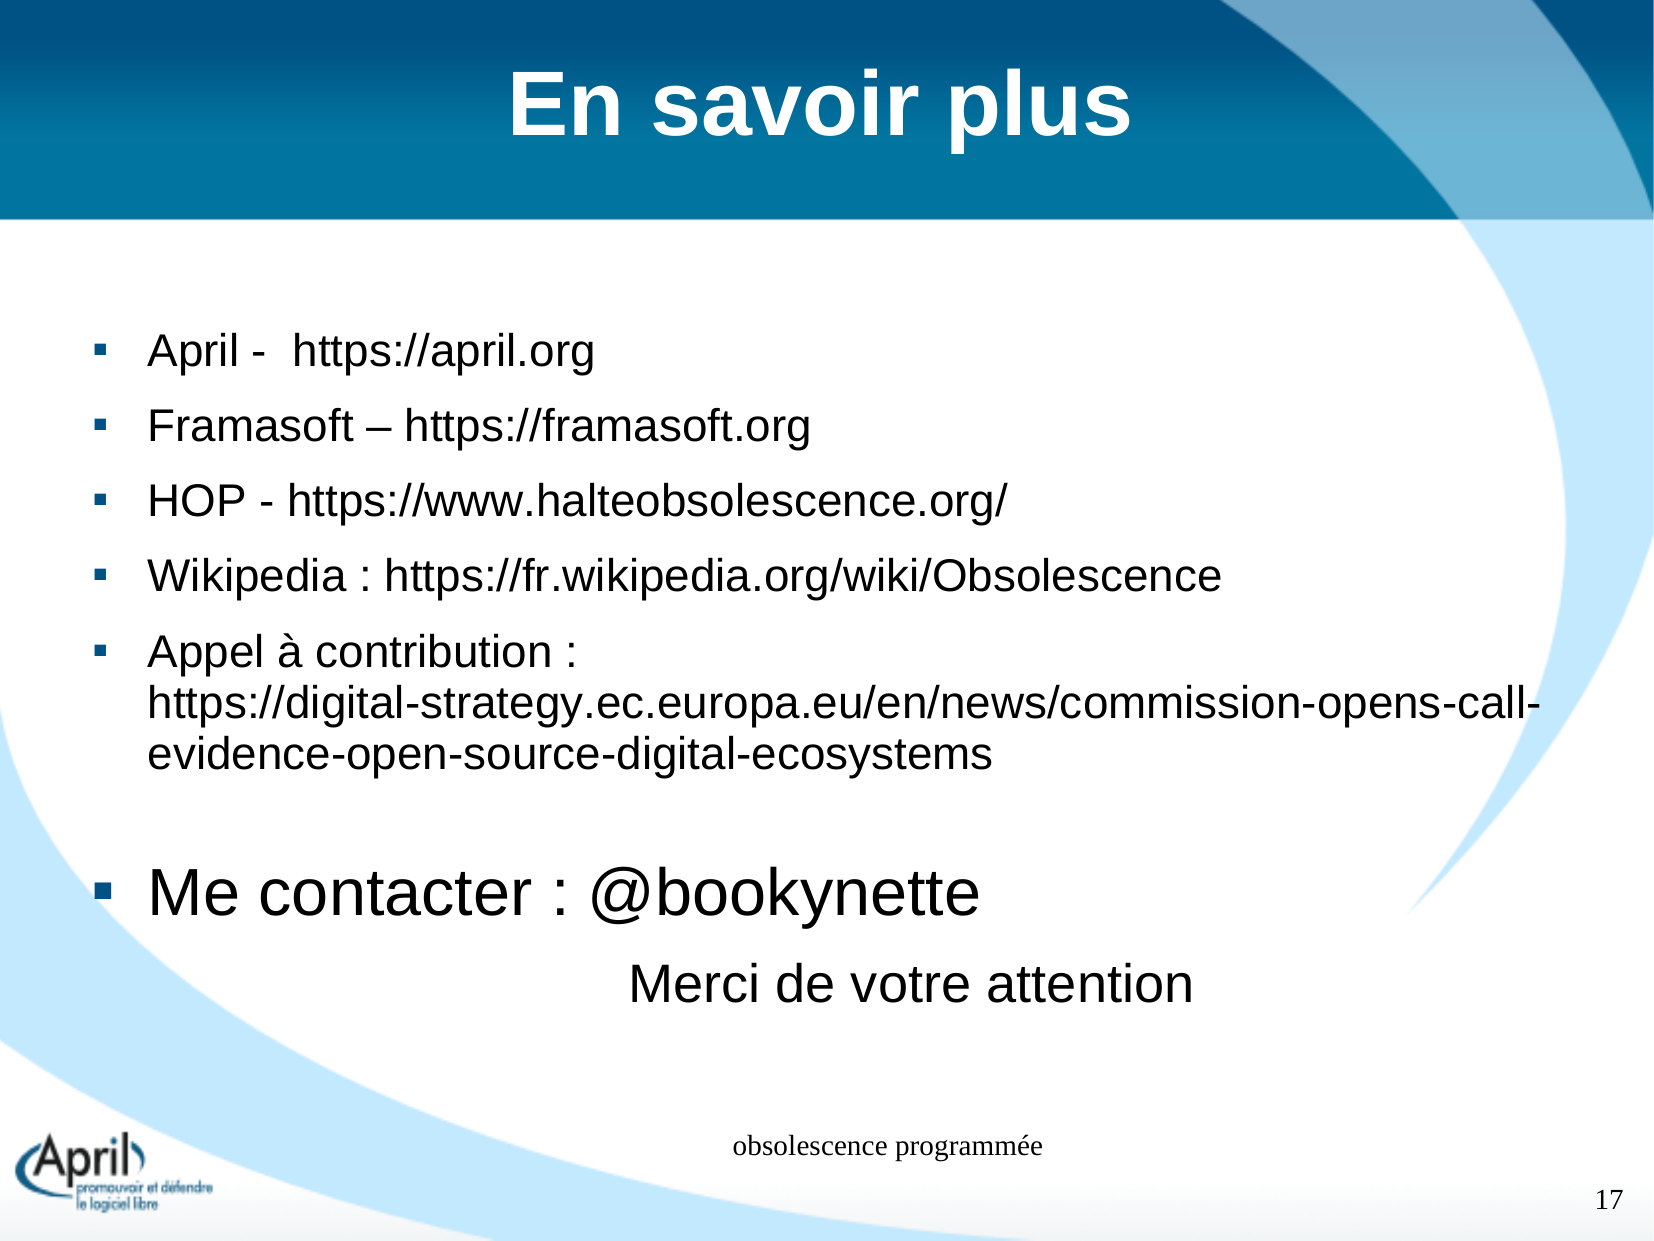

# En savoir plus
April - https://april.org
Framasoft – https://framasoft.org
HOP - https://www.halteobsolescence.org/
Wikipedia : https://fr.wikipedia.org/wiki/Obsolescence
Appel à contribution : https://digital-strategy.ec.europa.eu/en/news/commission-opens-call-evidence-open-source-digital-ecosystems
Me contacter : @bookynette
 Merci de votre attention
obsolescence programmée
17